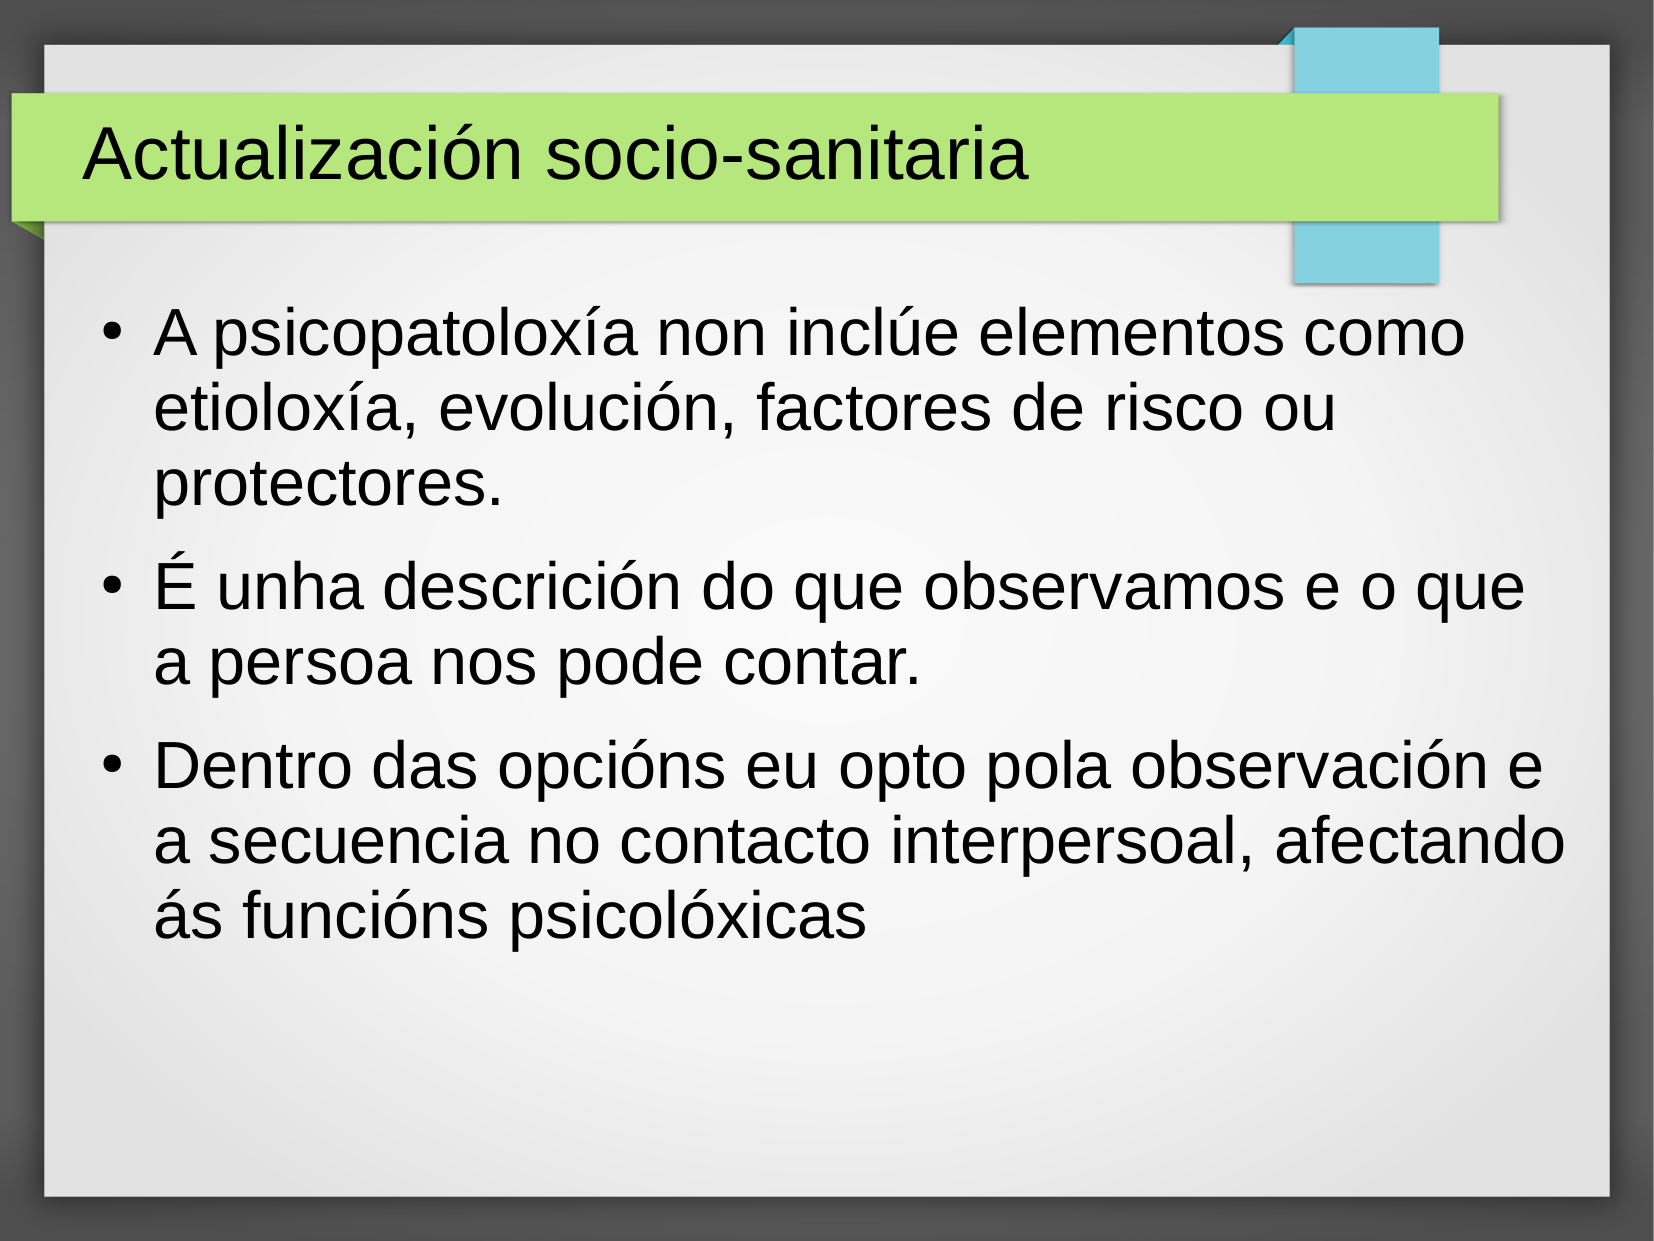

# Actualización socio-sanitaria
A psicopatoloxía non inclúe elementos como etioloxía, evolución, factores de risco ou protectores.
É unha descrición do que observamos e o que a persoa nos pode contar.
Dentro das opcións eu opto pola observación e a secuencia no contacto interpersoal, afectando ás funcións psicolóxicas